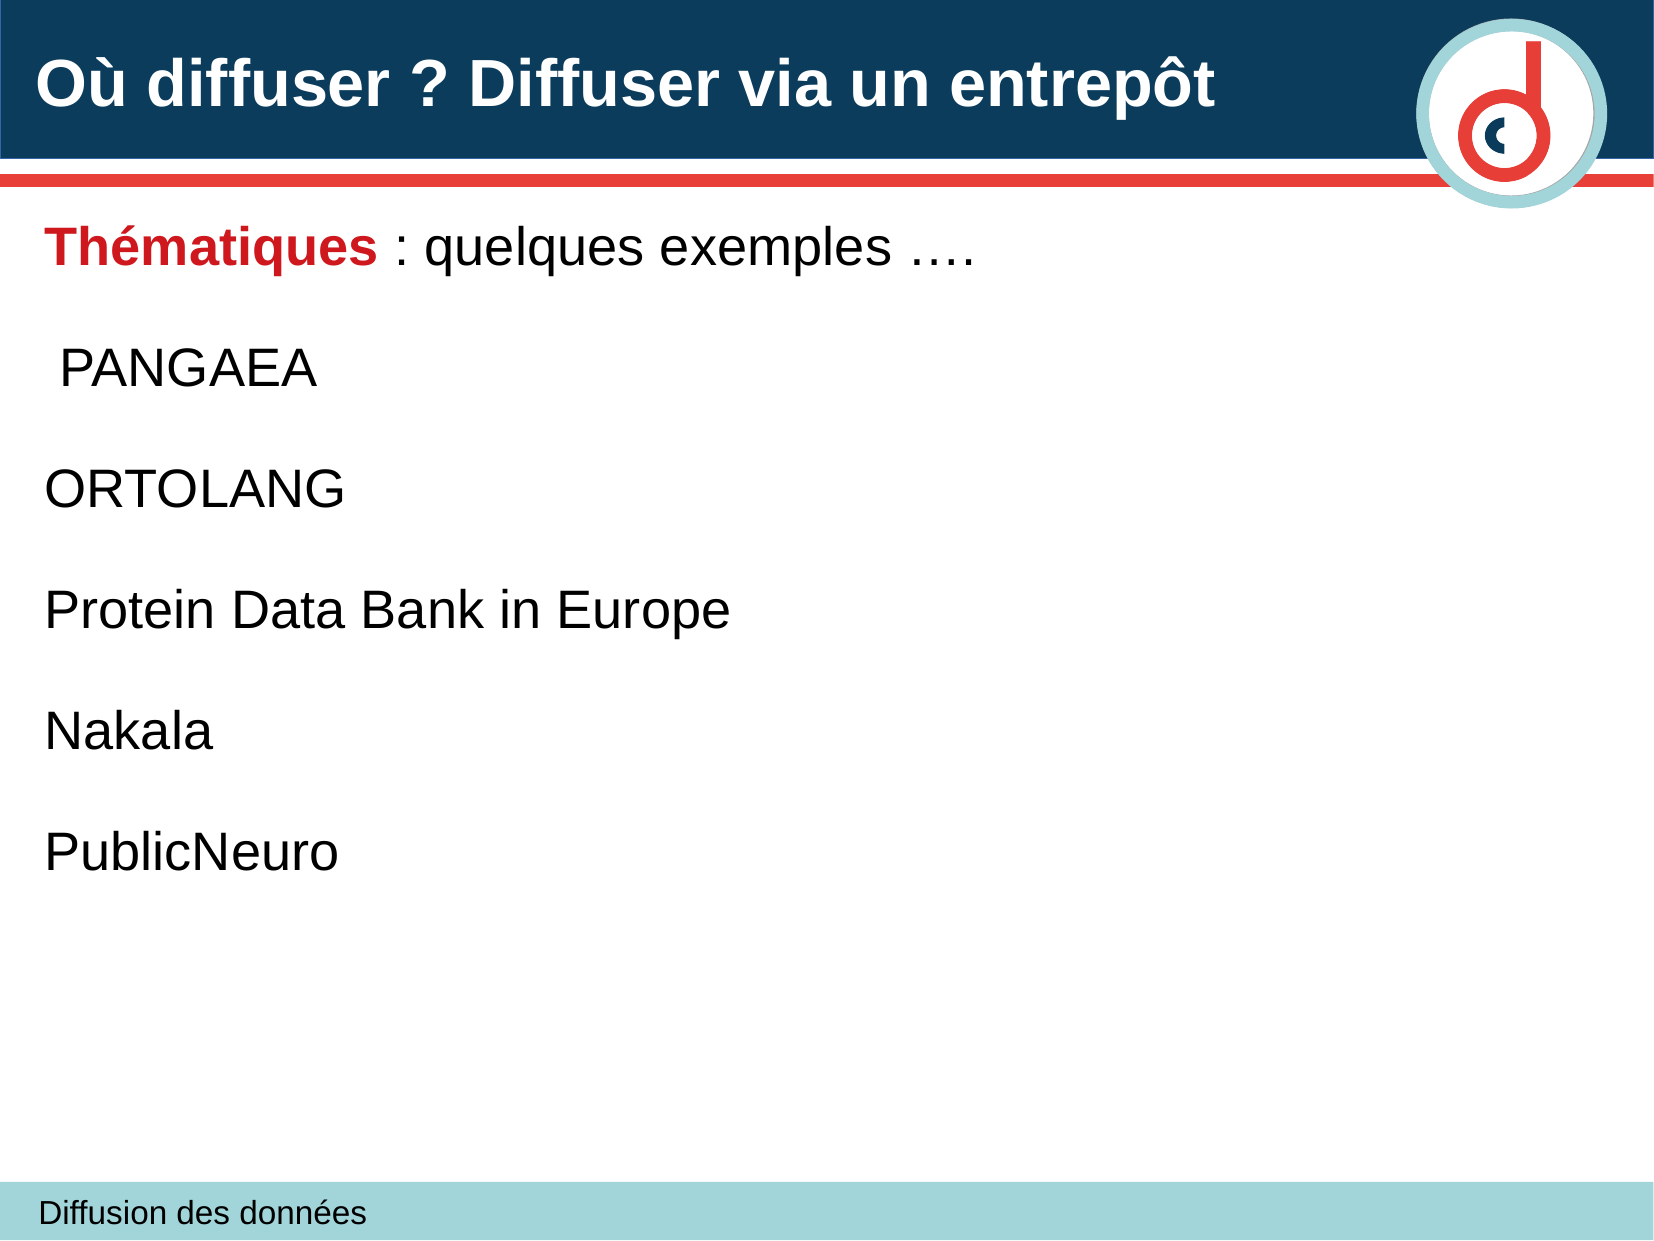

# Où diffuser ? Diffuser via un entrepôt
Thématiques : quelques exemples ….
 PANGAEA
ORTOLANG
Protein Data Bank in Europe
Nakala
PublicNeuro
Diffusion des données